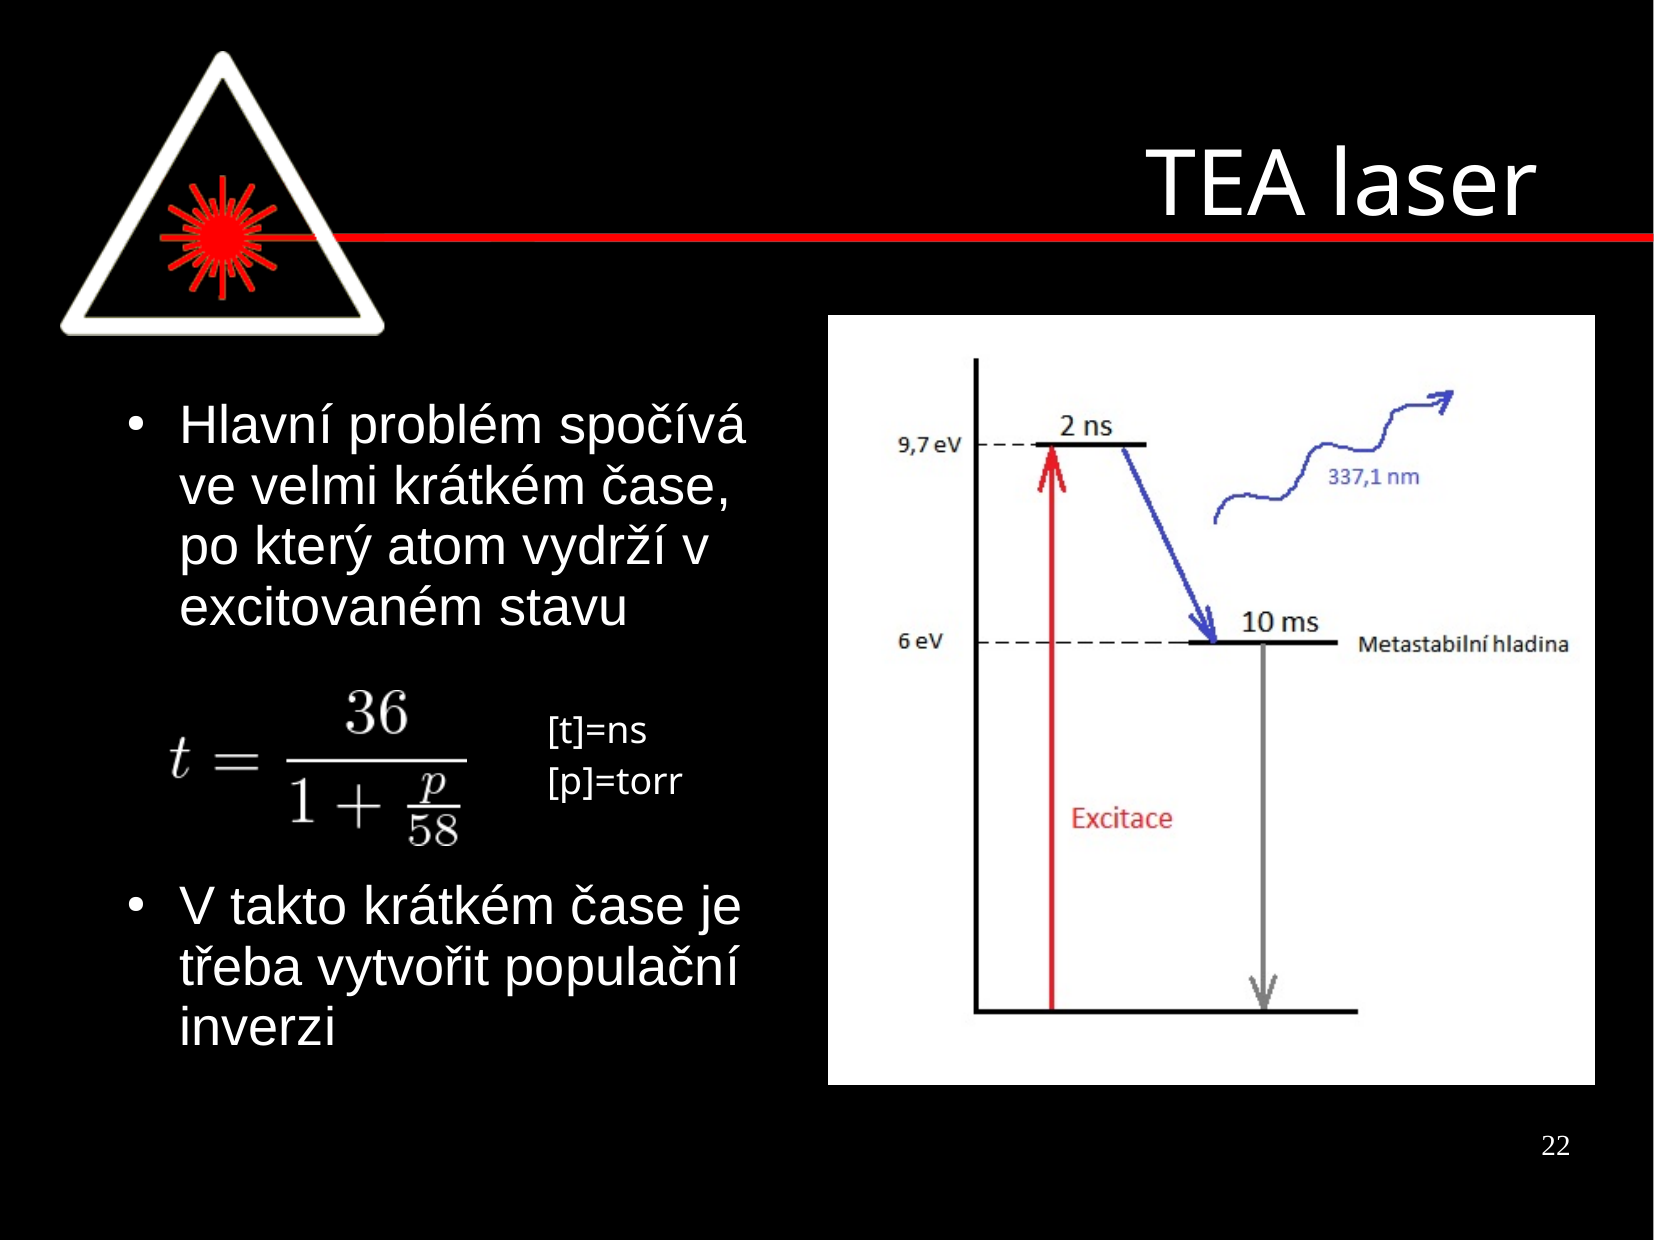

# TEA laser
Hlavní problém spočívá ve velmi krátkém čase, po který atom vydrží v excitovaném stavu
V takto krátkém čase je třeba vytvořit populační inverzi
[t]=ns
[p]=torr
22